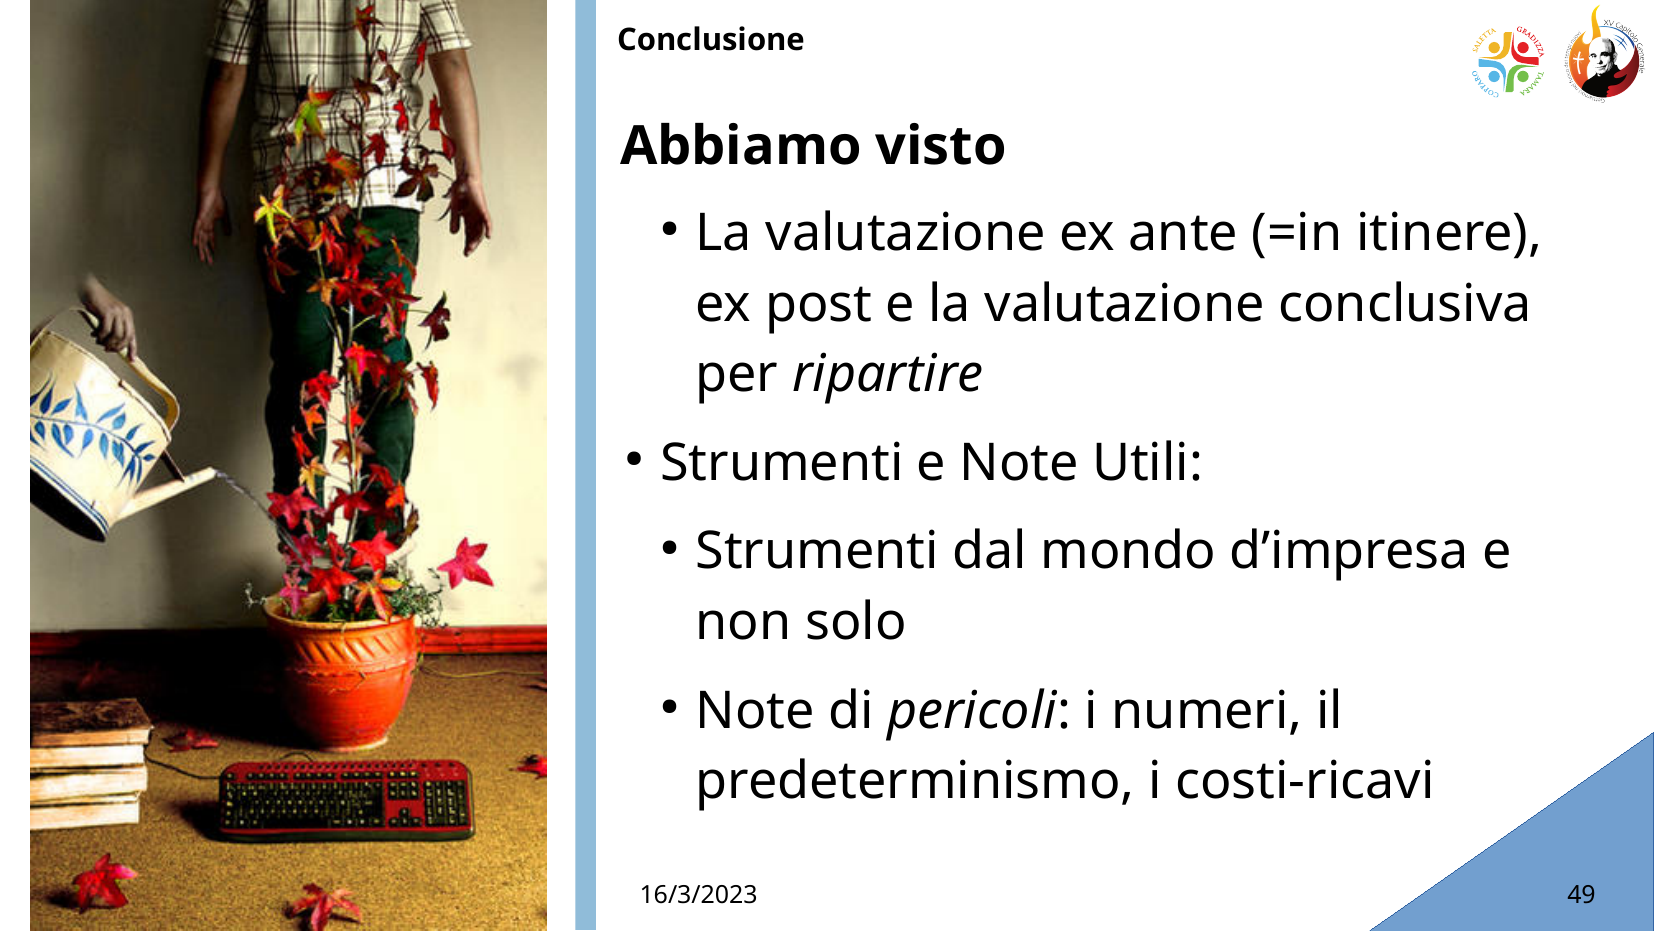

Conclusione
Abbiamo visto
# La valutazione ex ante (=in itinere), ex post e la valutazione conclusiva per ripartire
Strumenti e Note Utili:
Strumenti dal mondo d’impresa e non solo
Note di pericoli: i numeri, il predeterminismo, i costi-ricavi